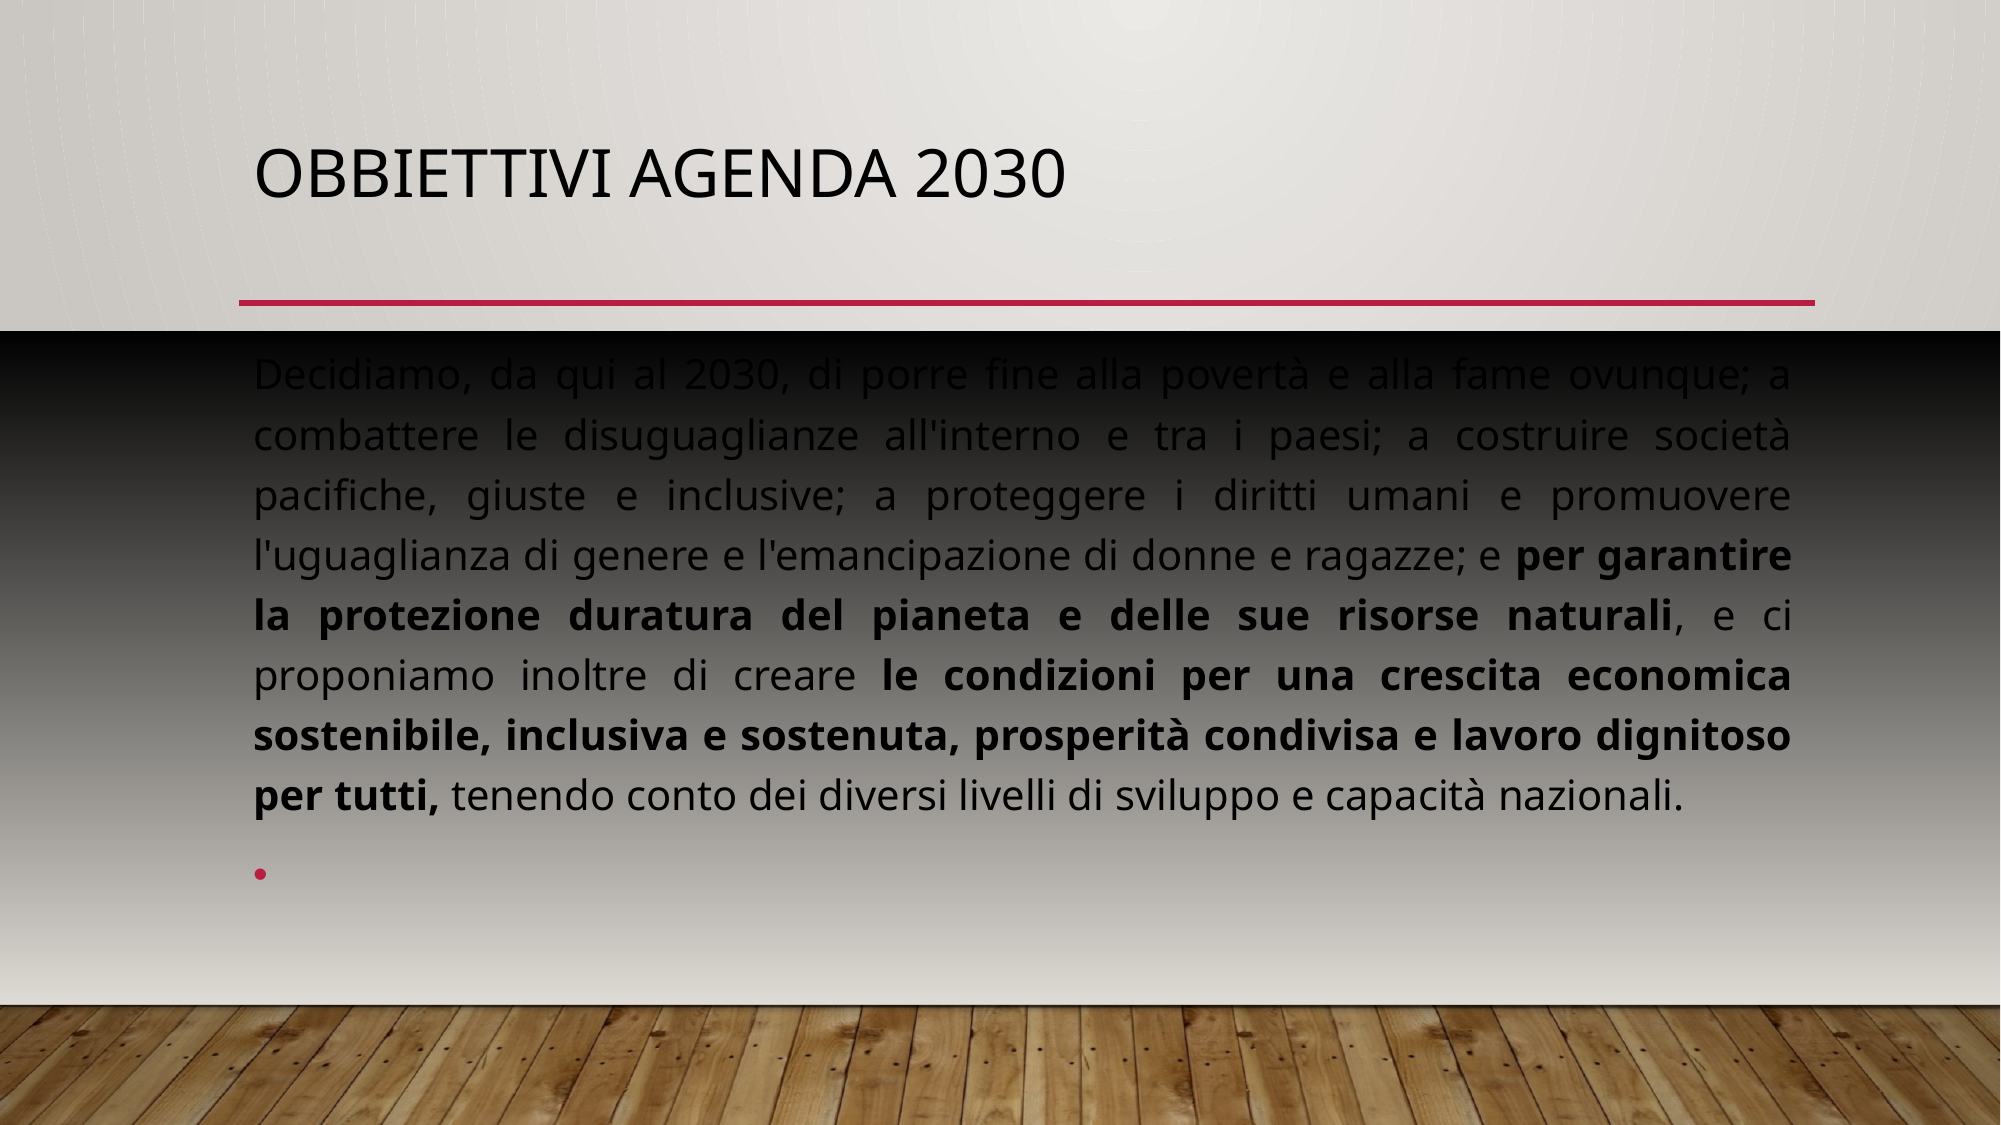

# Obbiettivi agenda 2030
Decidiamo, da qui al 2030, di porre fine alla povertà e alla fame ovunque; a combattere le disuguaglianze all'interno e tra i paesi; a costruire società pacifiche, giuste e inclusive; a proteggere i diritti umani e promuovere l'uguaglianza di genere e l'emancipazione di donne e ragazze; e per garantire la protezione duratura del pianeta e delle sue risorse naturali, e ci proponiamo inoltre di creare le condizioni per una crescita economica sostenibile, inclusiva e sostenuta, prosperità condivisa e lavoro dignitoso per tutti, tenendo conto dei diversi livelli di sviluppo e capacità nazionali.